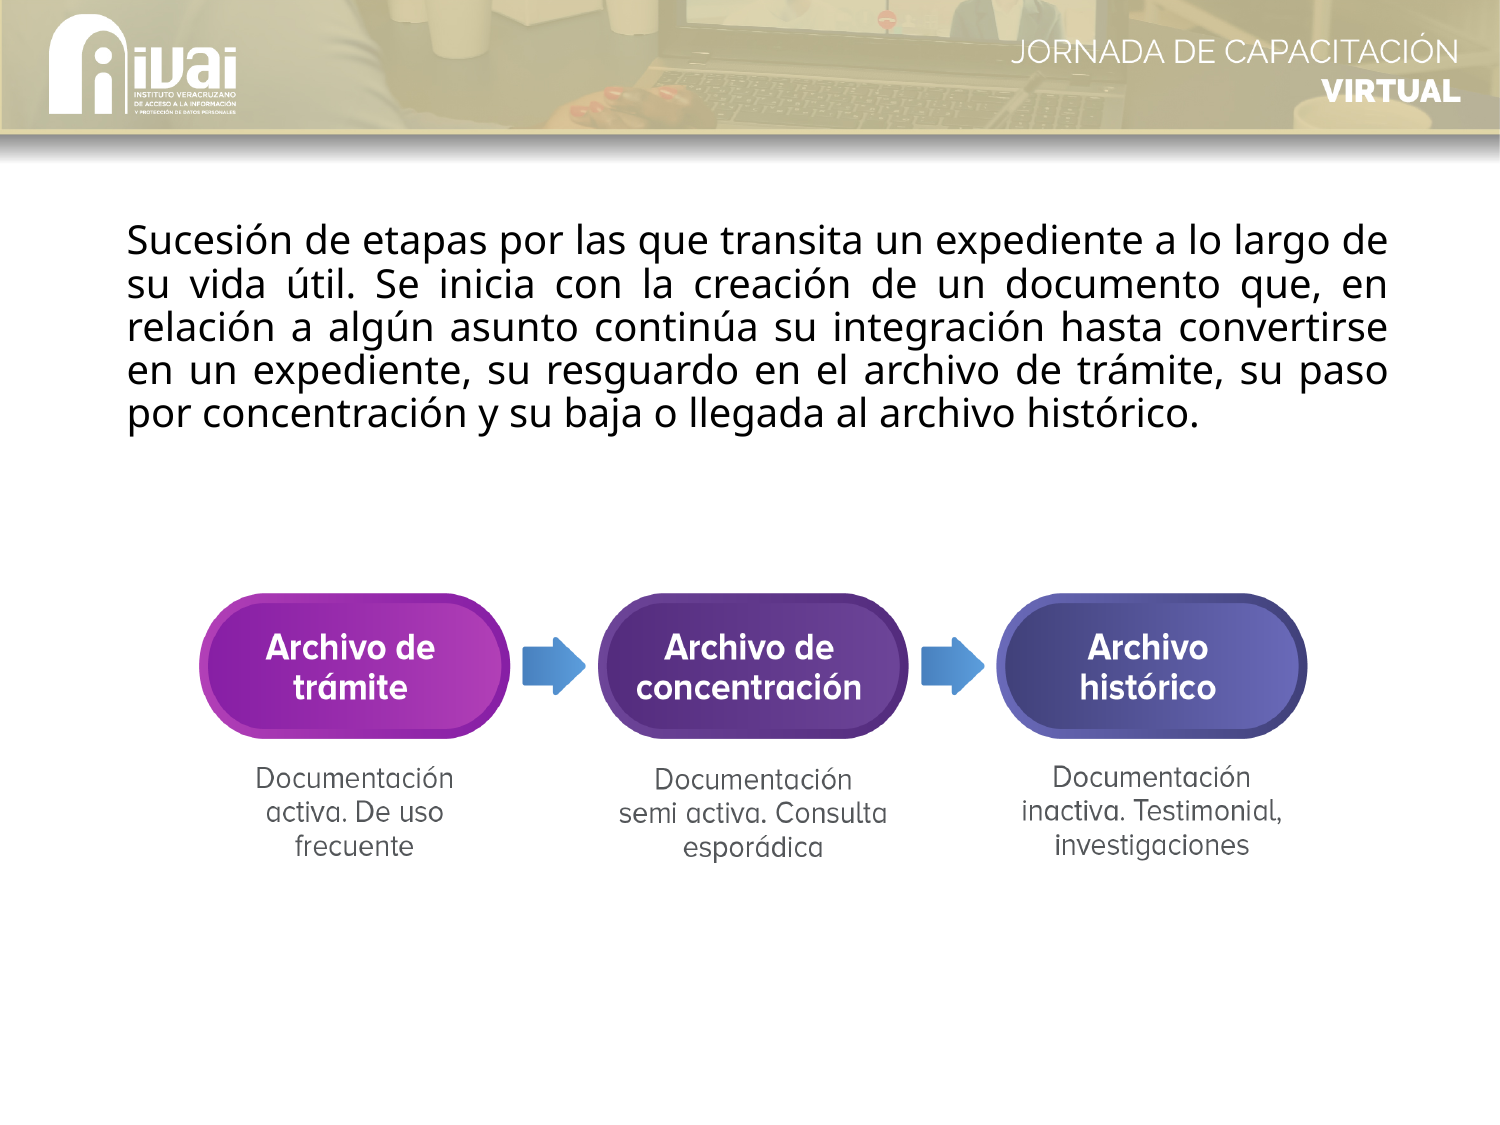

# Sucesión de etapas por las que transita un expediente a lo largo de su vida útil. Se inicia con la creación de un documento que, en relación a algún asunto continúa su integración hasta convertirse en un expediente, su resguardo en el archivo de trámite, su paso por concentración y su baja o llegada al archivo histórico.